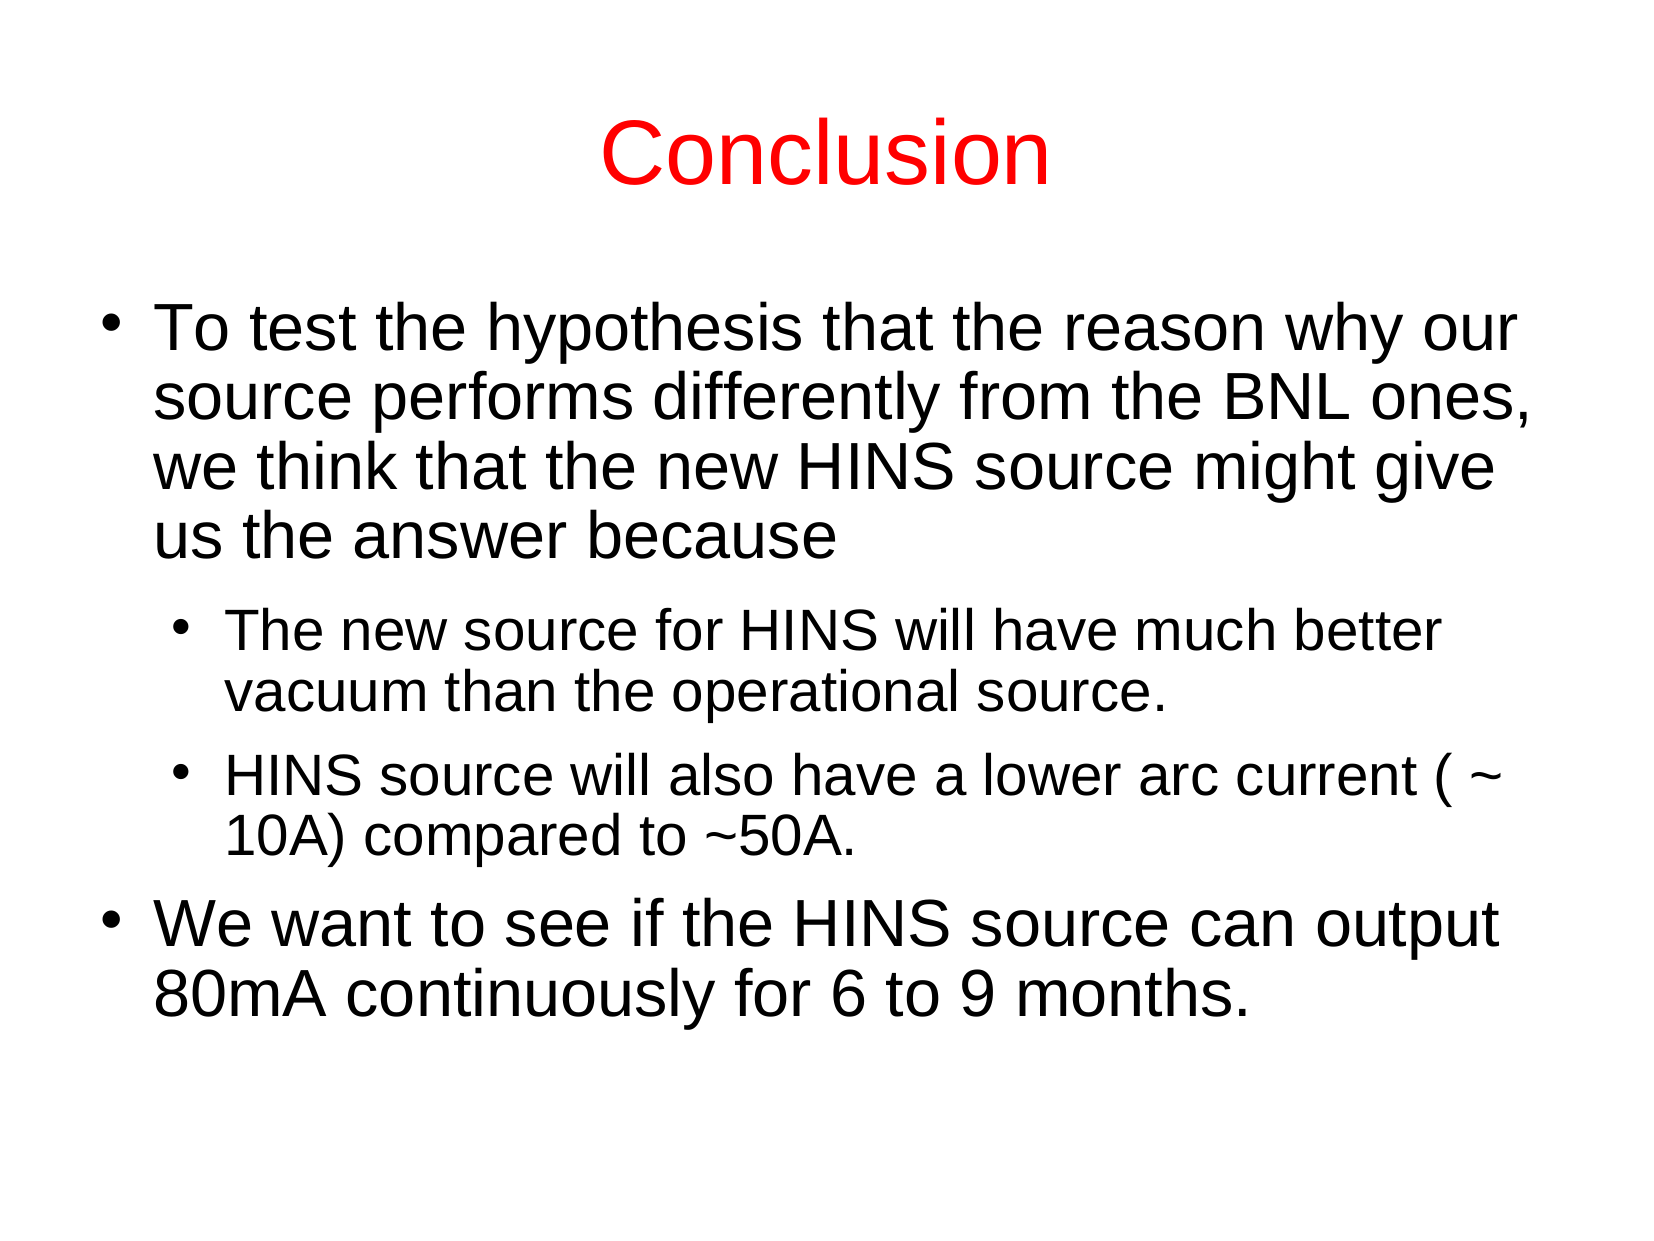

# Conclusion
To test the hypothesis that the reason why our source performs differently from the BNL ones, we think that the new HINS source might give us the answer because
The new source for HINS will have much better vacuum than the operational source.
HINS source will also have a lower arc current ( ~ 10A) compared to ~50A.
We want to see if the HINS source can output 80mA continuously for 6 to 9 months.